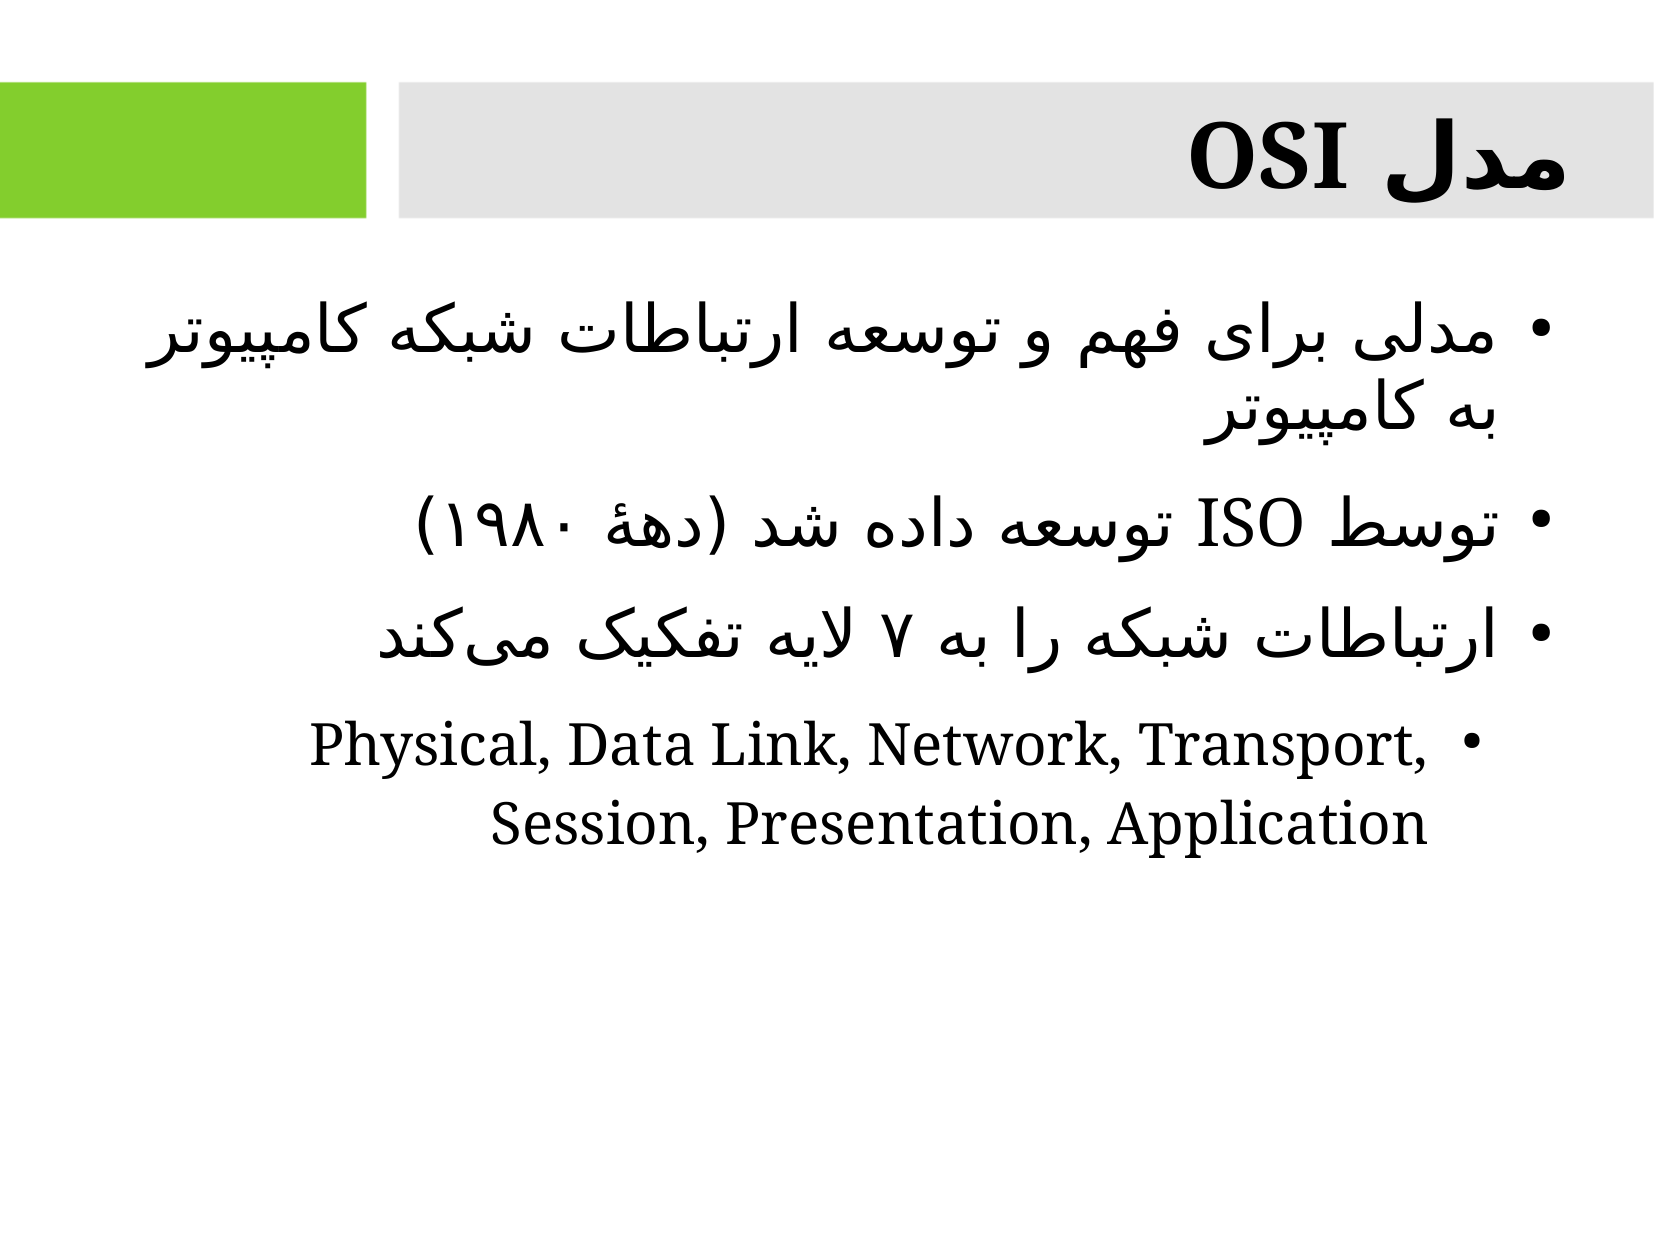

# مدل OSI
مدلی برای فهم و توسعه ارتباطات شبکه کامپیوتر به کامپیوتر
توسط ISO توسعه داده شد (دههٔ ۱۹۸۰)
ارتباطات شبکه را به ۷ لایه تفکیک می‌کند
Physical, Data Link, Network, Transport, Session, Presentation, Application